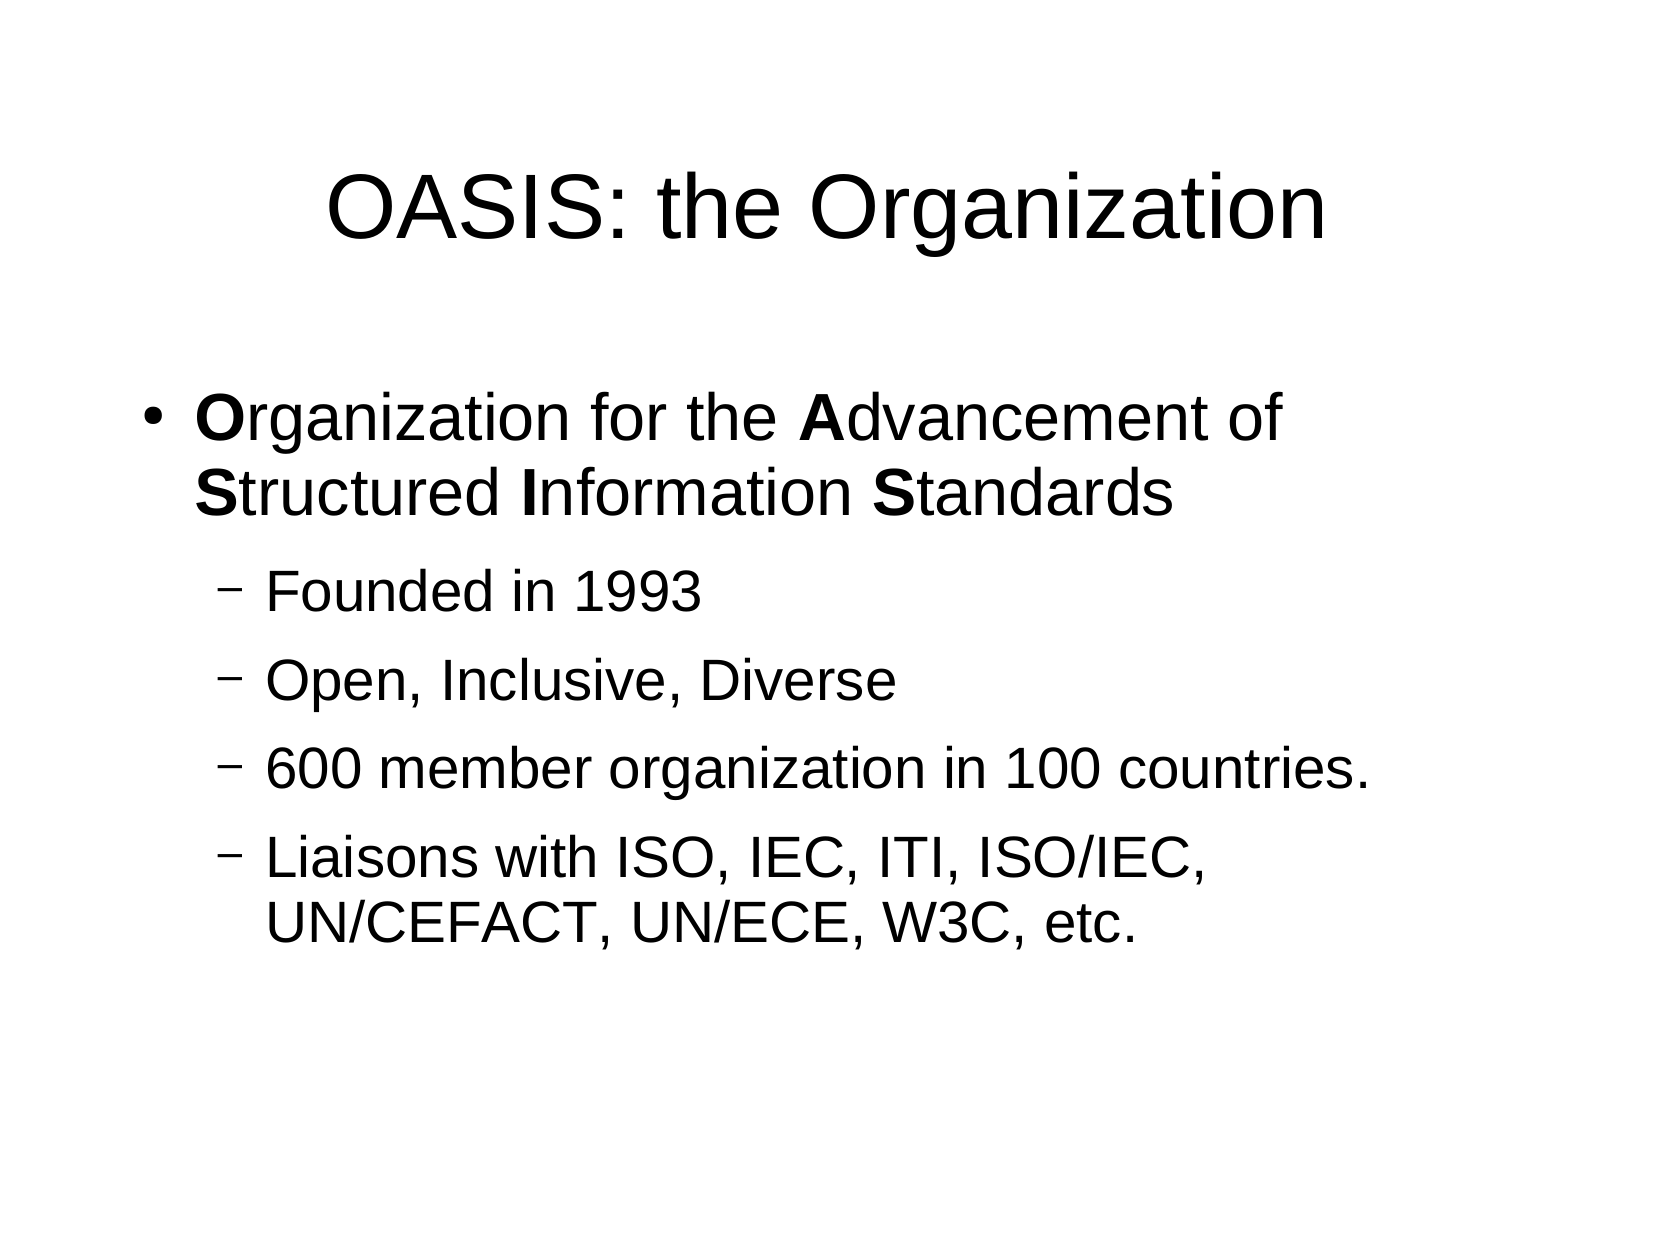

# OASIS: the Organization
Organization for the Advancement of Structured Information Standards
Founded in 1993
Open, Inclusive, Diverse
600 member organization in 100 countries.
Liaisons with ISO, IEC, ITI, ISO/IEC, UN/CEFACT, UN/ECE, W3C, etc.